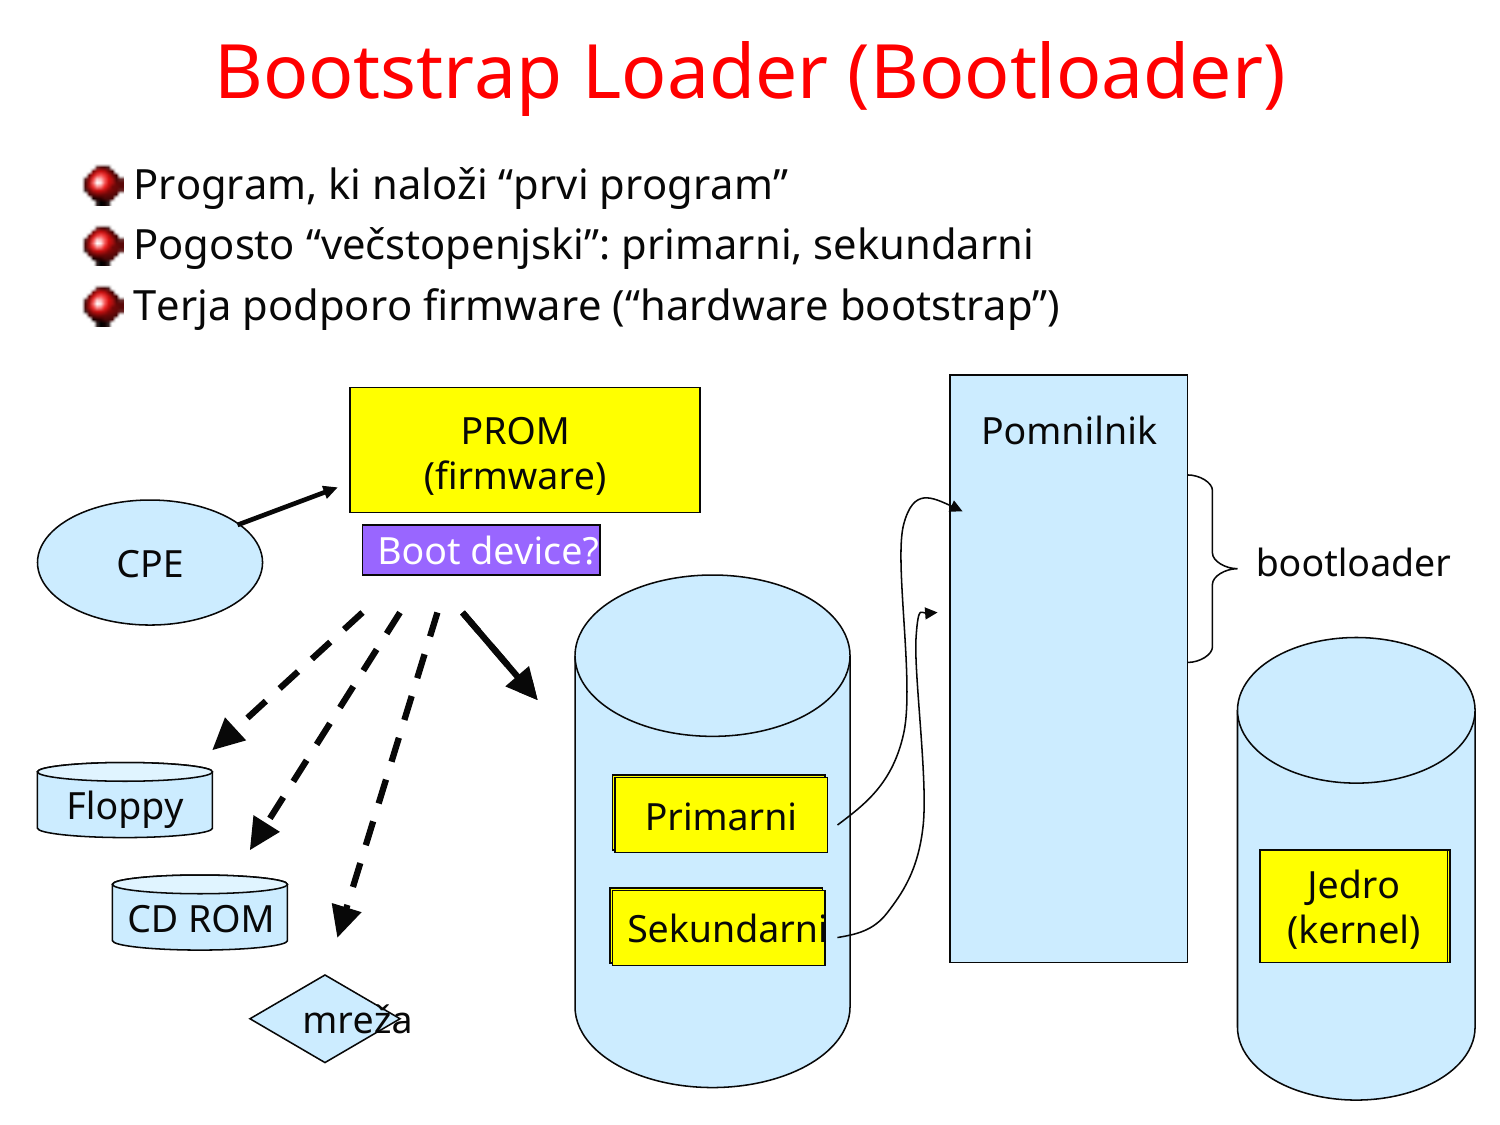

# Bootstrap Loader (Bootloader)
Program, ki naloži “prvi program”
Pogosto “večstopenjski”: primarni, sekundarni
Terja podporo firmware (“hardware bootstrap”)
PROM
(firmware)
Pomnilnik
bootloader
CPE
Boot device?
Floppy
Primarni
Primarni
Jedro
(kernel)
Jedro
(kernel)
CD ROM
Sekundarni
Sekundarni
mreža